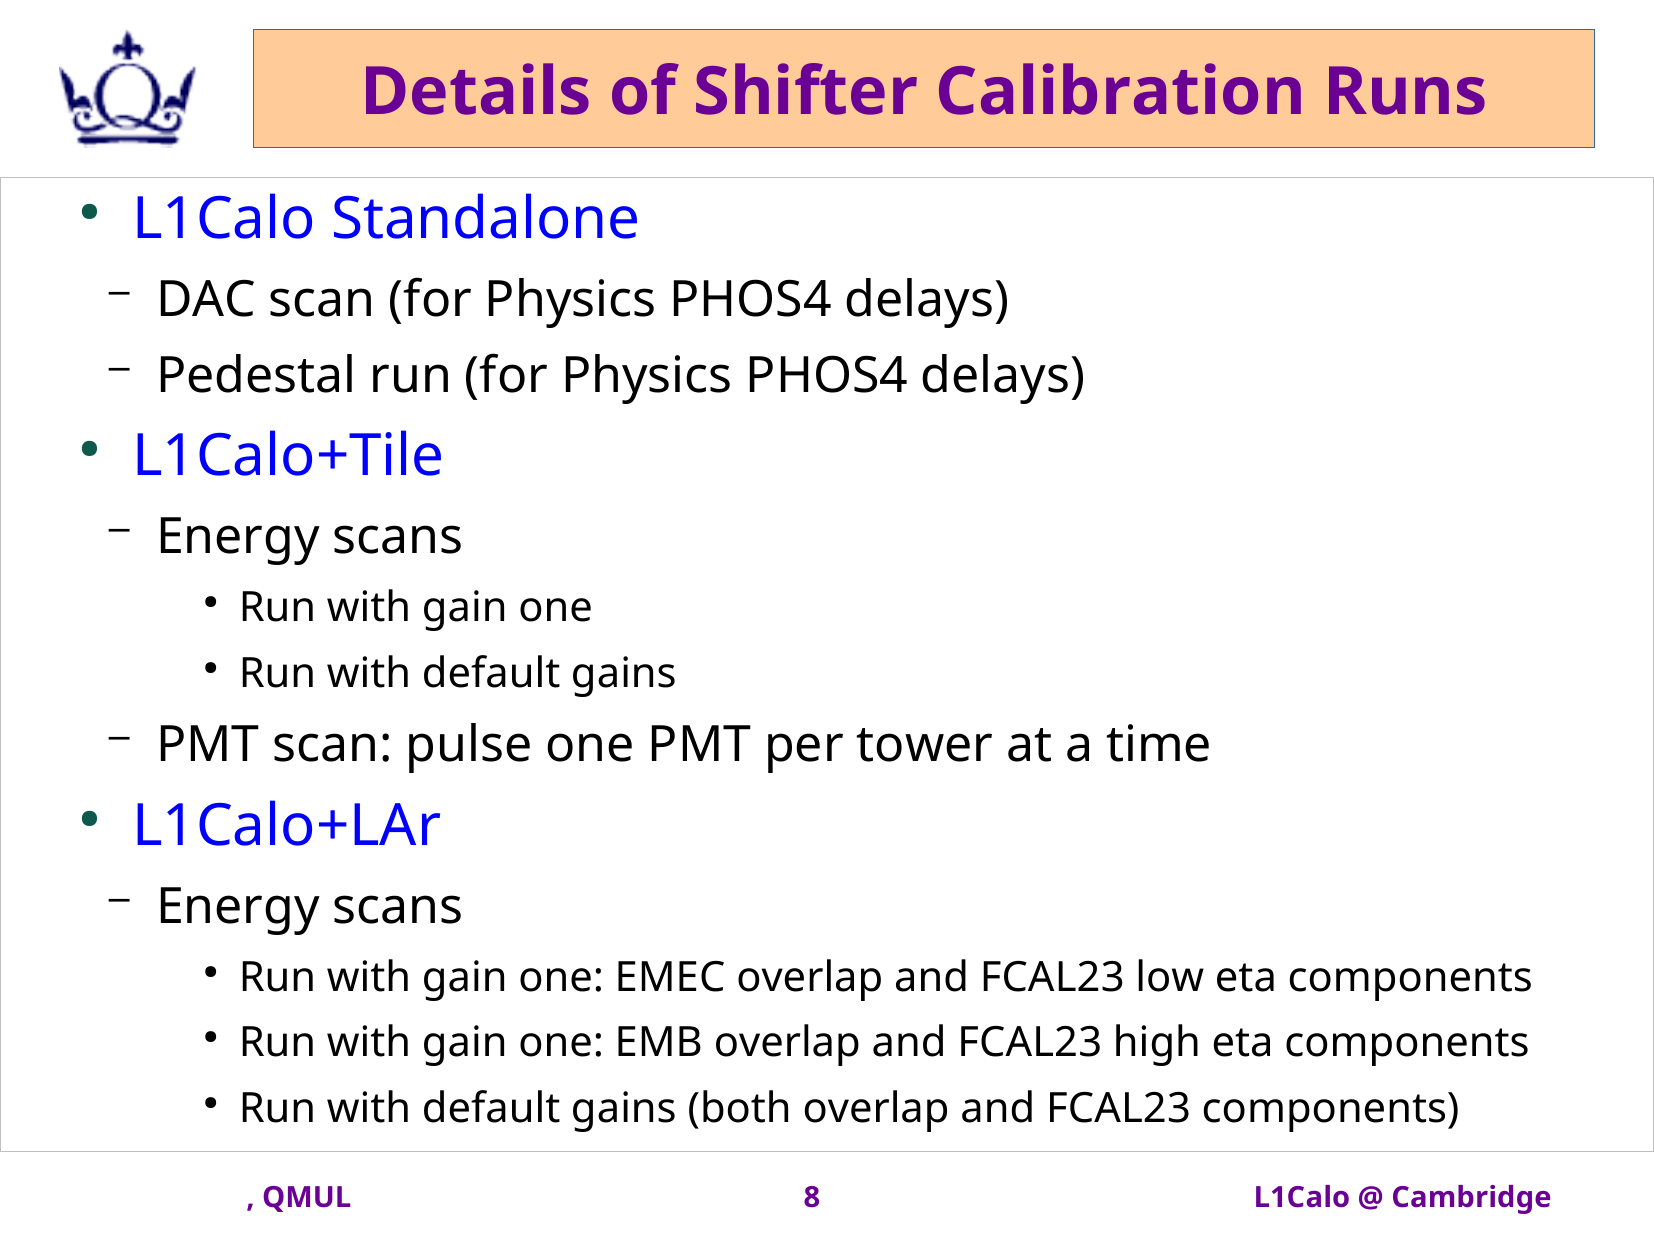

# Details of Shifter Calibration Runs
L1Calo Standalone
DAC scan (for Physics PHOS4 delays)
Pedestal run (for Physics PHOS4 delays)
L1Calo+Tile
Energy scans
Run with gain one
Run with default gains
PMT scan: pulse one PMT per tower at a time
L1Calo+LAr
Energy scans
Run with gain one: EMEC overlap and FCAL23 low eta components
Run with gain one: EMB overlap and FCAL23 high eta components
Run with default gains (both overlap and FCAL23 components)